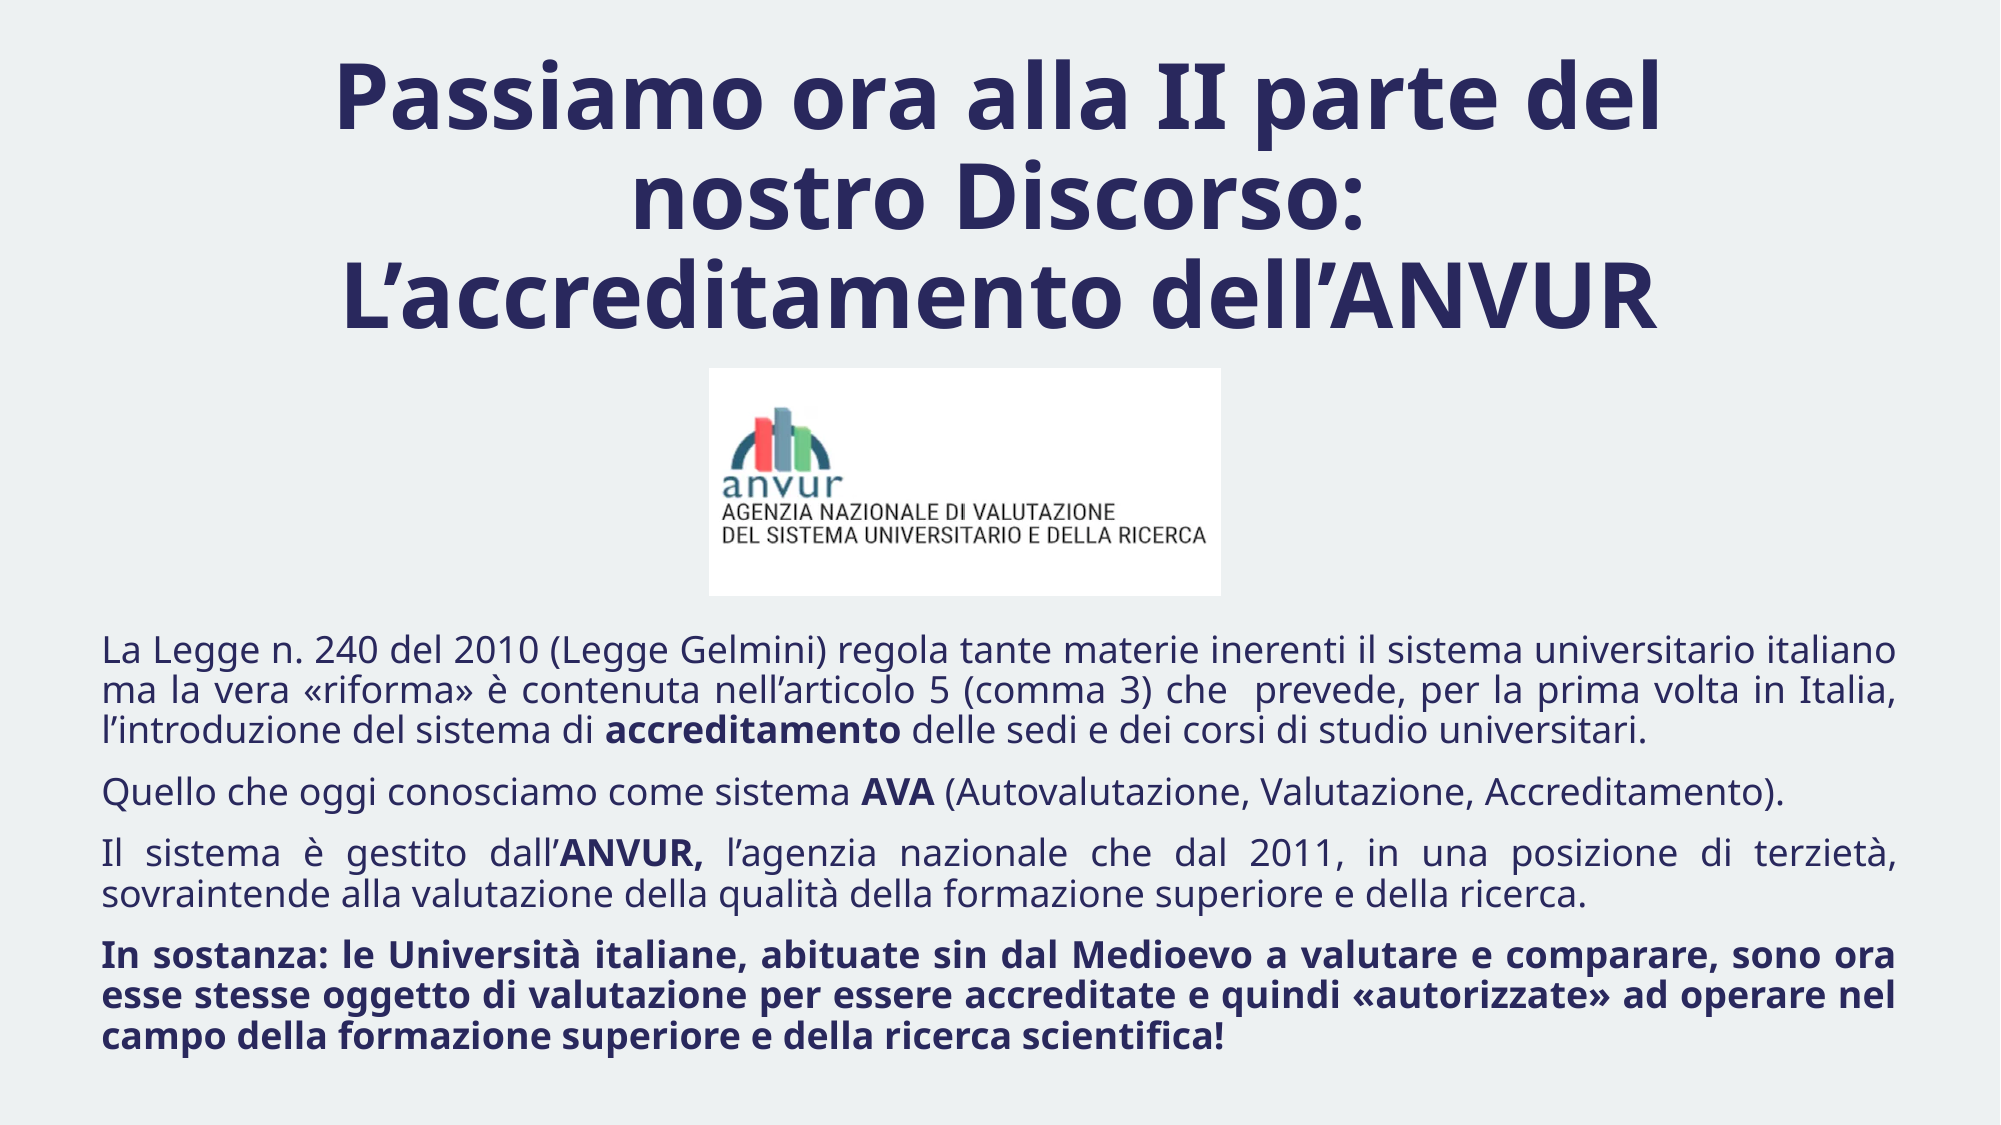

# Passiamo ora alla II parte del nostro Discorso: L’accreditamento dell’ANVUR
La Legge n. 240 del 2010 (Legge Gelmini) regola tante materie inerenti il sistema universitario italiano ma la vera «riforma» è contenuta nell’articolo 5 (comma 3) che prevede, per la prima volta in Italia, l’introduzione del sistema di accreditamento delle sedi e dei corsi di studio universitari.
Quello che oggi conosciamo come sistema AVA (Autovalutazione, Valutazione, Accreditamento).
Il sistema è gestito dall’ANVUR, l’agenzia nazionale che dal 2011, in una posizione di terzietà, sovraintende alla valutazione della qualità della formazione superiore e della ricerca.
In sostanza: le Università italiane, abituate sin dal Medioevo a valutare e comparare, sono ora esse stesse oggetto di valutazione per essere accreditate e quindi «autorizzate» ad operare nel campo della formazione superiore e della ricerca scientifica!